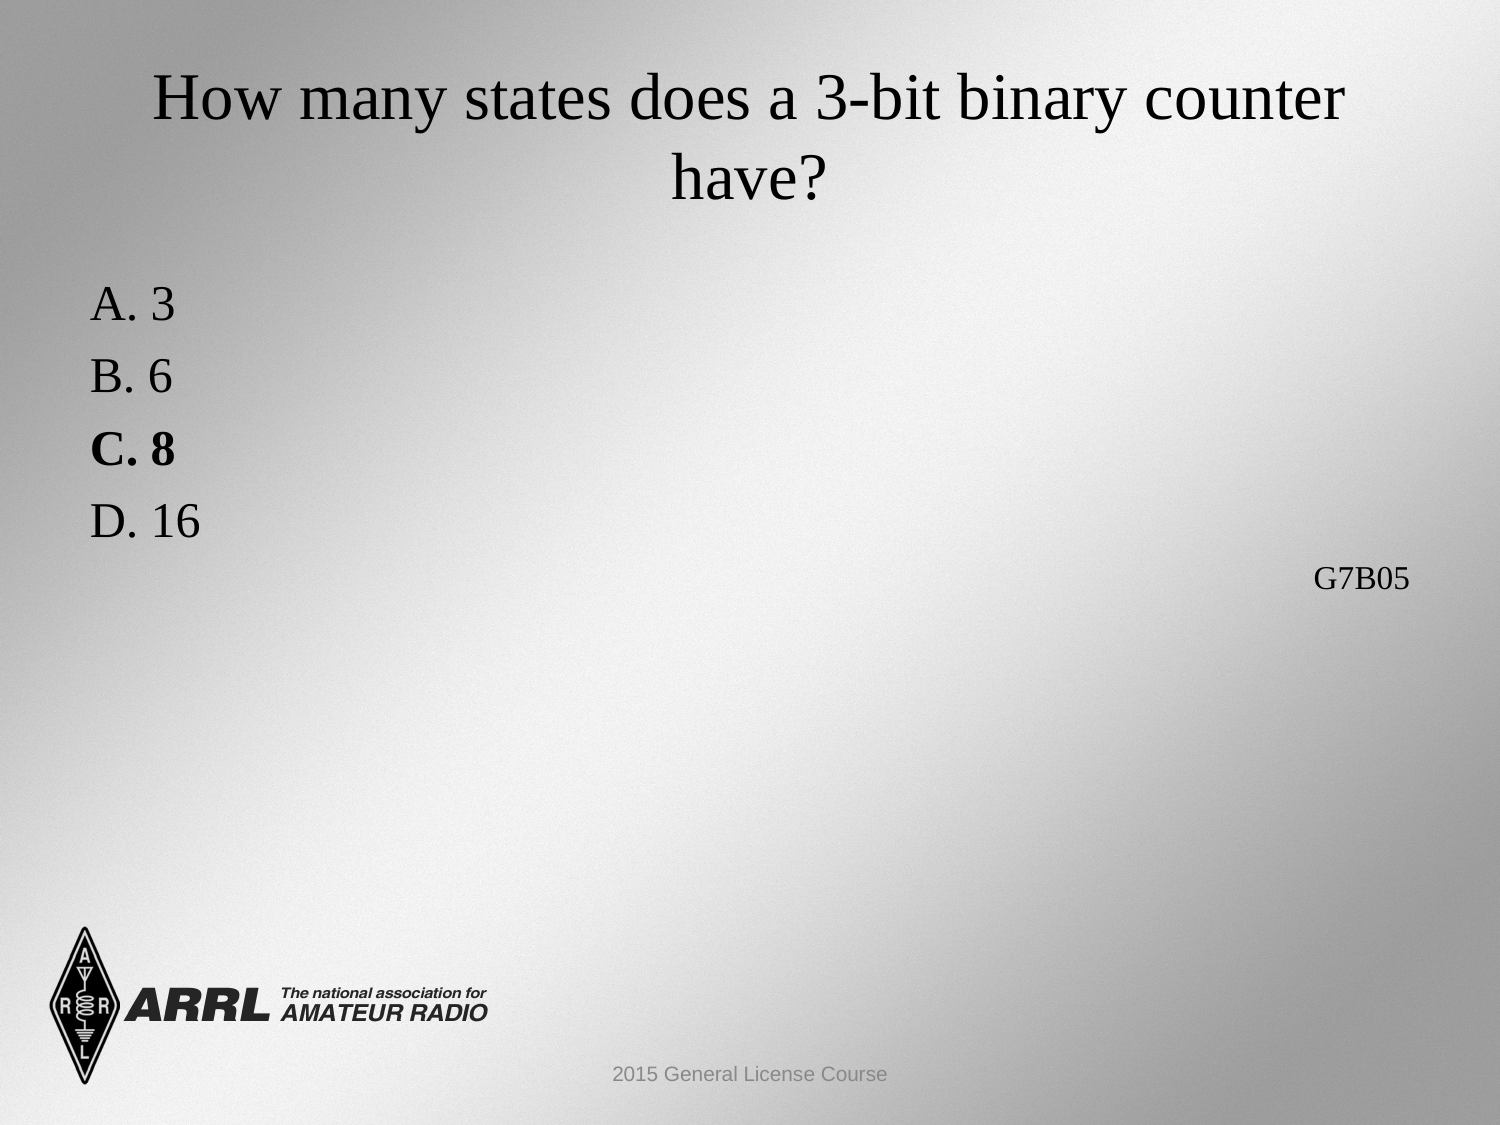

# How many states does a 3-bit binary counter have?
A. 3
B. 6
C. 8
D. 16
 G7B05
2015 General License Course